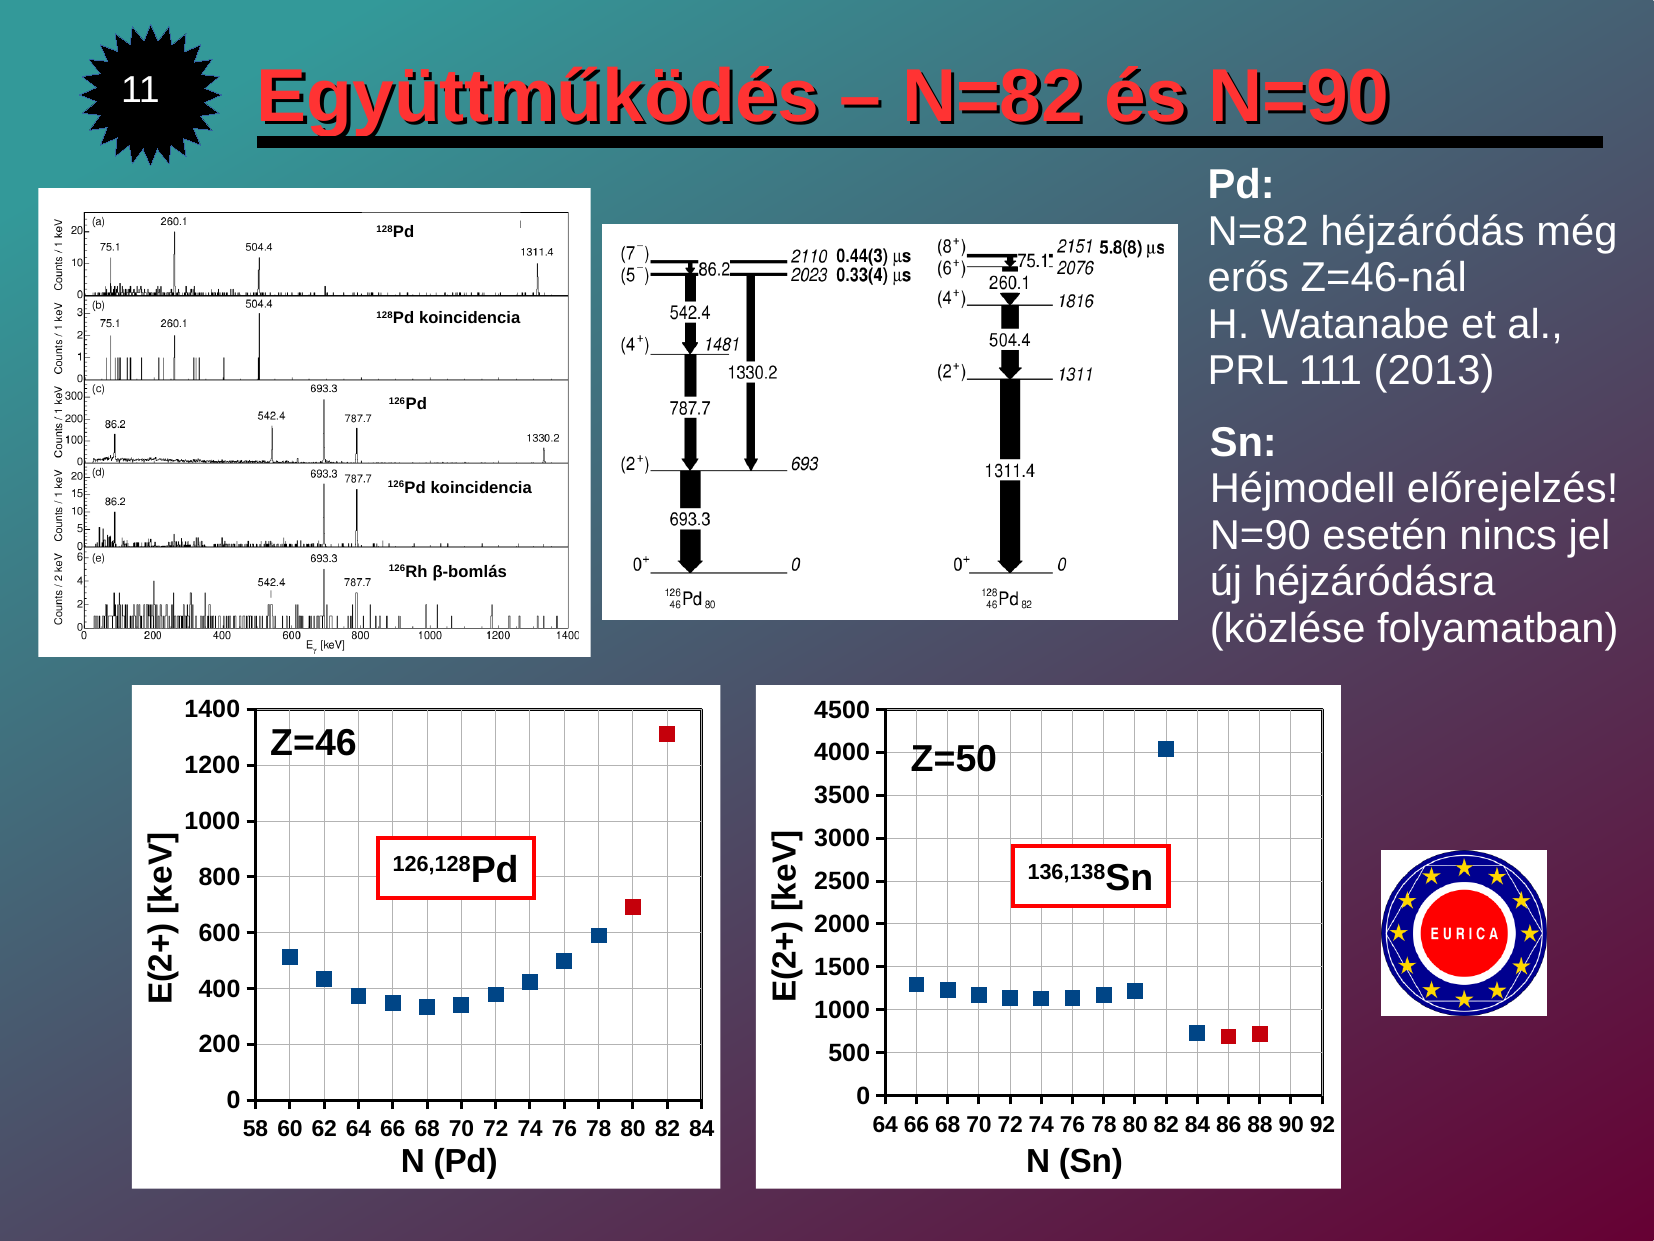

# Együttműködés – N=82 és N=90
11
Pd:
N=82 héjzáródás még
erős Z=46-nál
H. Watanabe et al.,
PRL 111 (2013)
128Pd
128Pd koincidencia
126Pd
126Pd koincidencia
126Rh β-bomlás
Sn:
Héjmodell előrejelzés!
N=90 esetén nincs jel
új héjzáródásra
(közlése folyamatban)
### Chart
| Category | Oszlop B |
|---|---|Z=46
126,128Pd
### Chart
| Category | Oszlop E |
|---|---|Z=50
136,138Sn